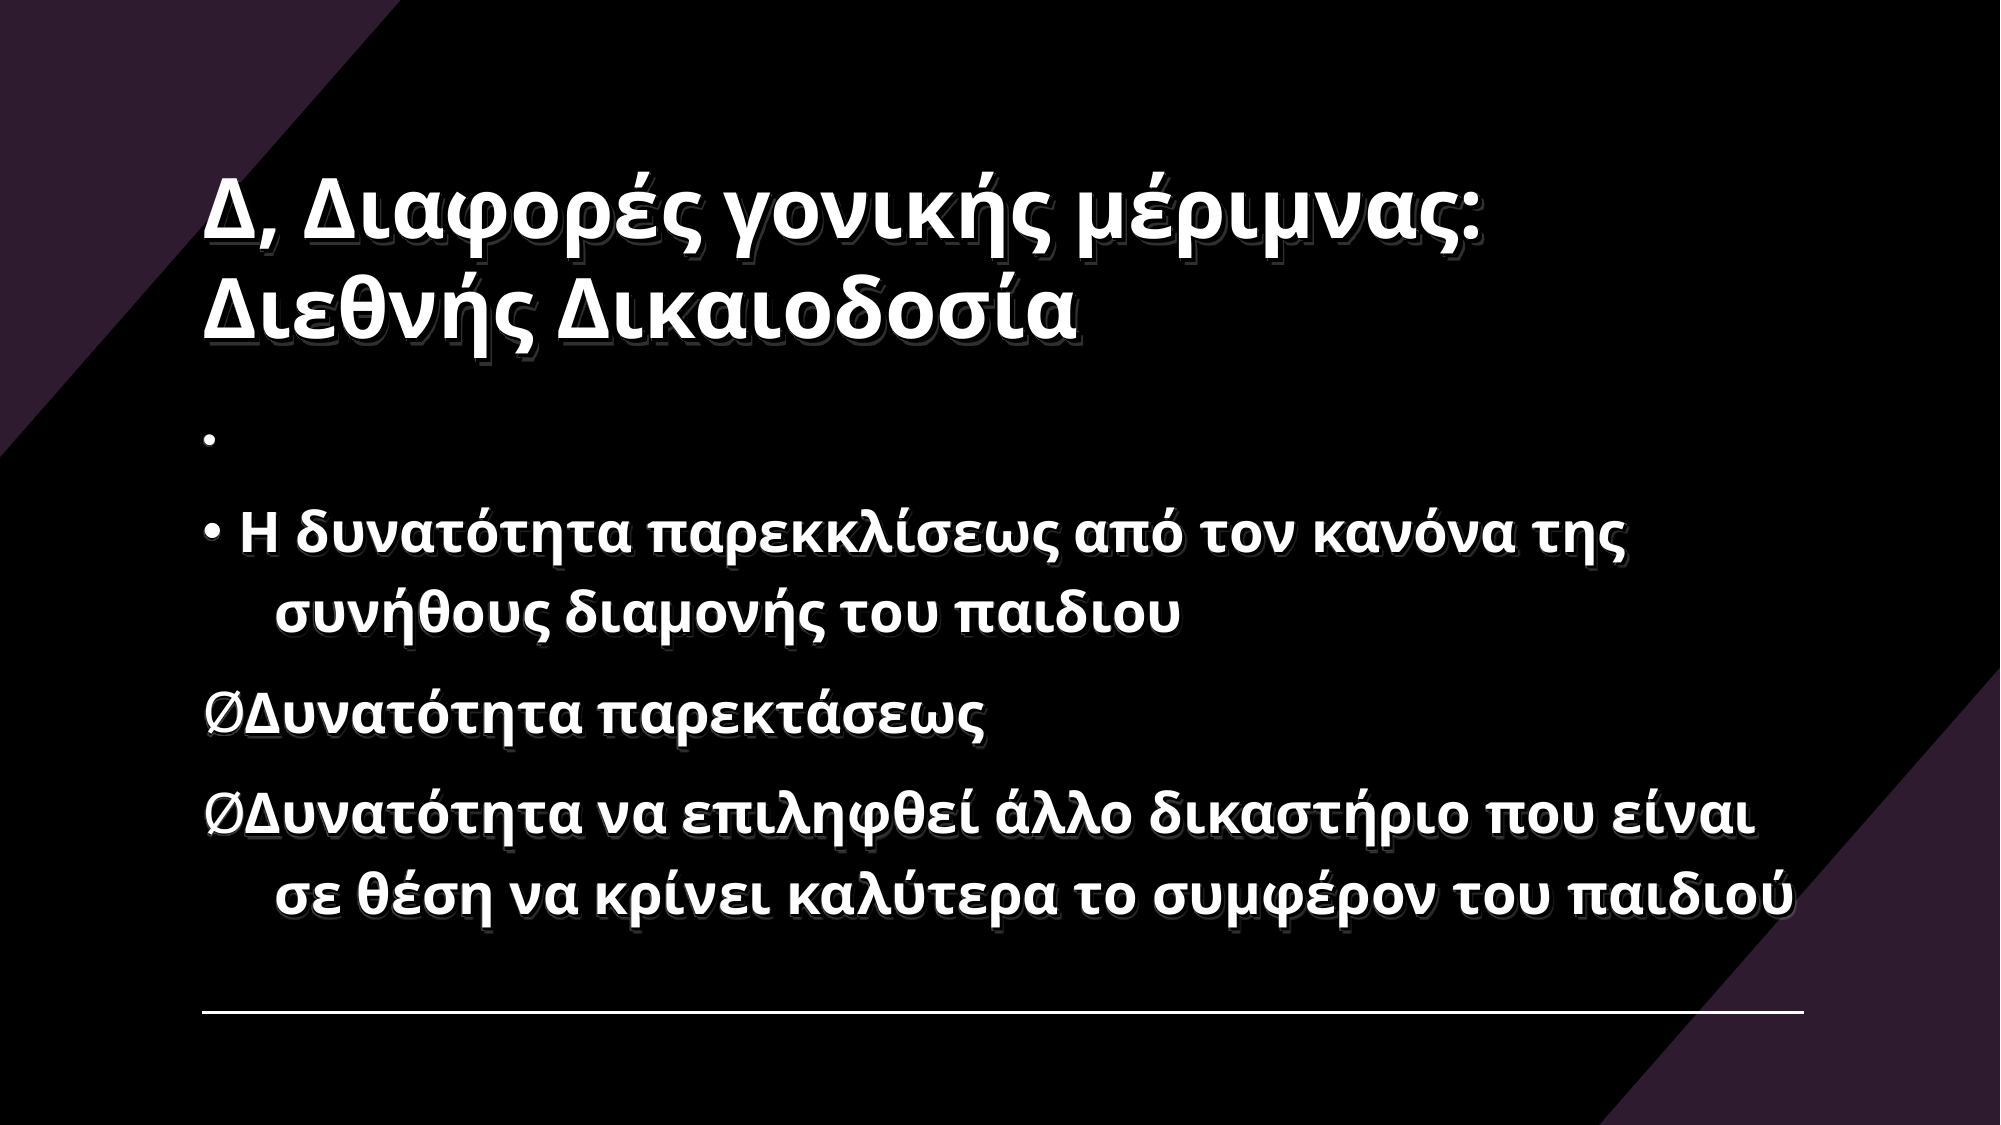

# Δ, Διαφορές γονικής μέριμνας: Διεθνής Δικαιοδοσία
Η δυνατότητα παρεκκλίσεως από τον κανόνα της συνήθους διαμονής του παιδιου
Δυνατότητα παρεκτάσεως
Δυνατότητα να επιληφθεί άλλο δικαστήριο που είναι σε θέση να κρίνει καλύτερα το συμφέρον του παιδιού